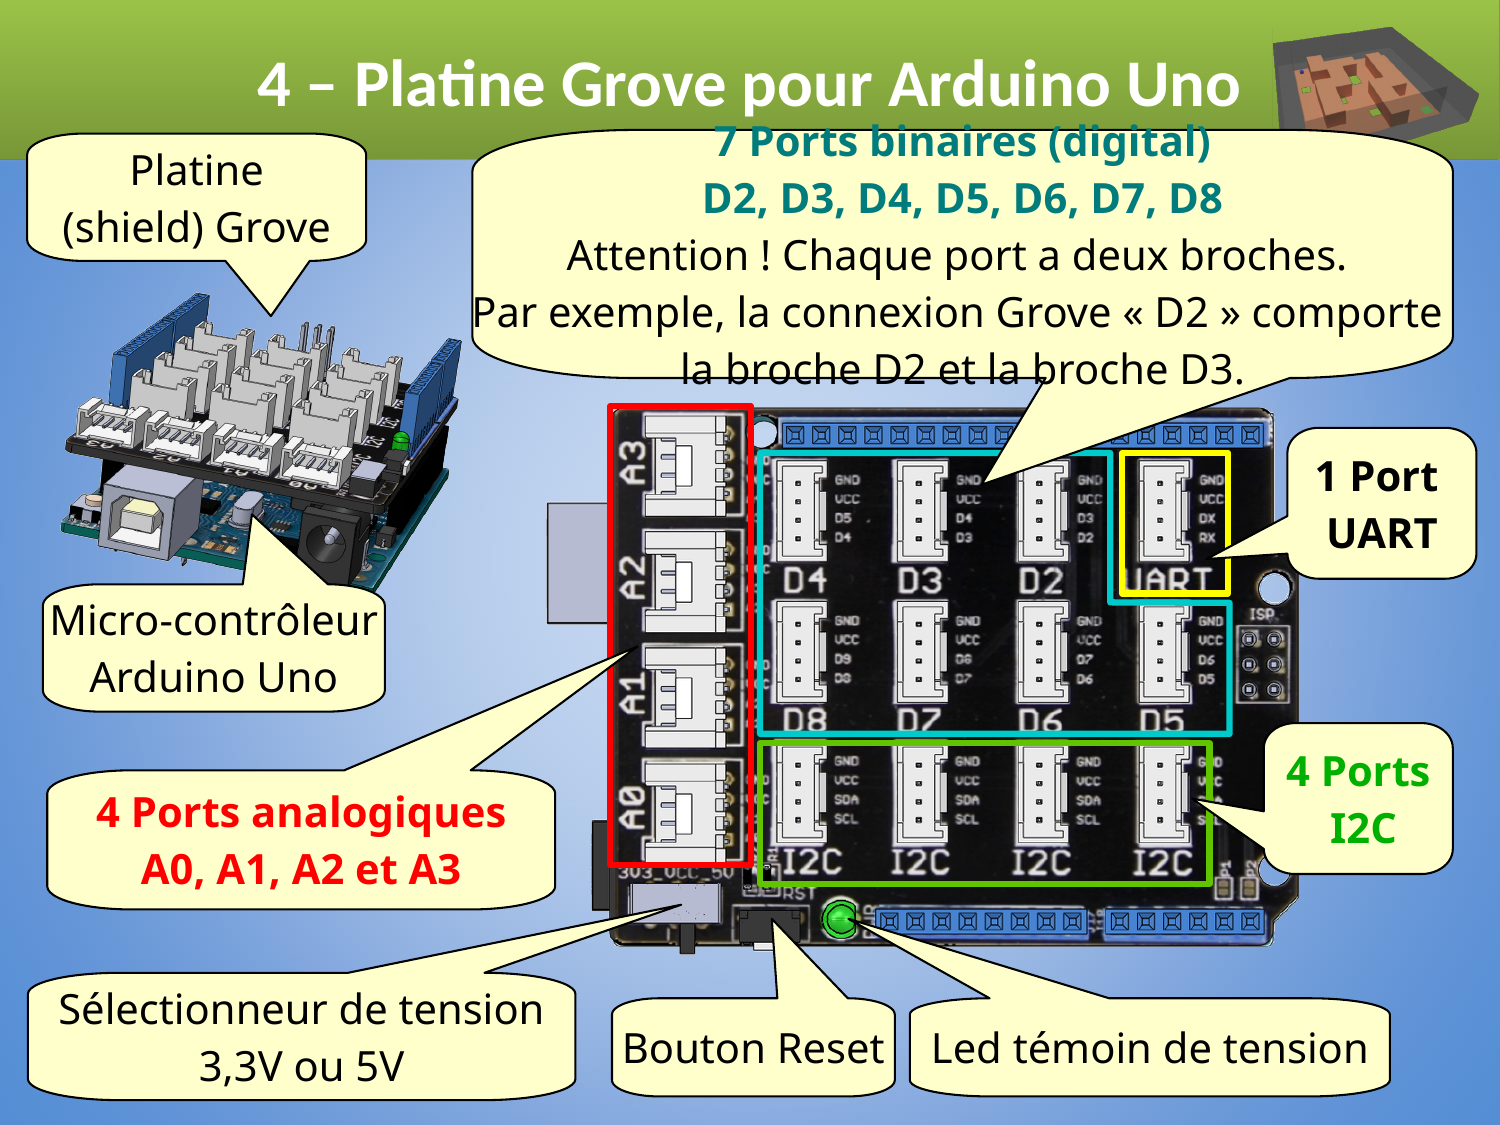

4 – Platine Grove pour Arduino Uno
7 Ports binaires (digital)
D2, D3, D4, D5, D6, D7, D8
Attention ! Chaque port a deux broches.
Par exemple, la connexion Grove « D2 » comporte
la broche D2 et la broche D3.
Platine
(shield) Grove
1 Port
UART
Micro-contrôleur
Arduino Uno
4 Ports
 I2C
4 Ports analogiques
A0, A1, A2 et A3
Sélectionneur de tension
3,3V ou 5V
Bouton Reset
Led témoin de tension